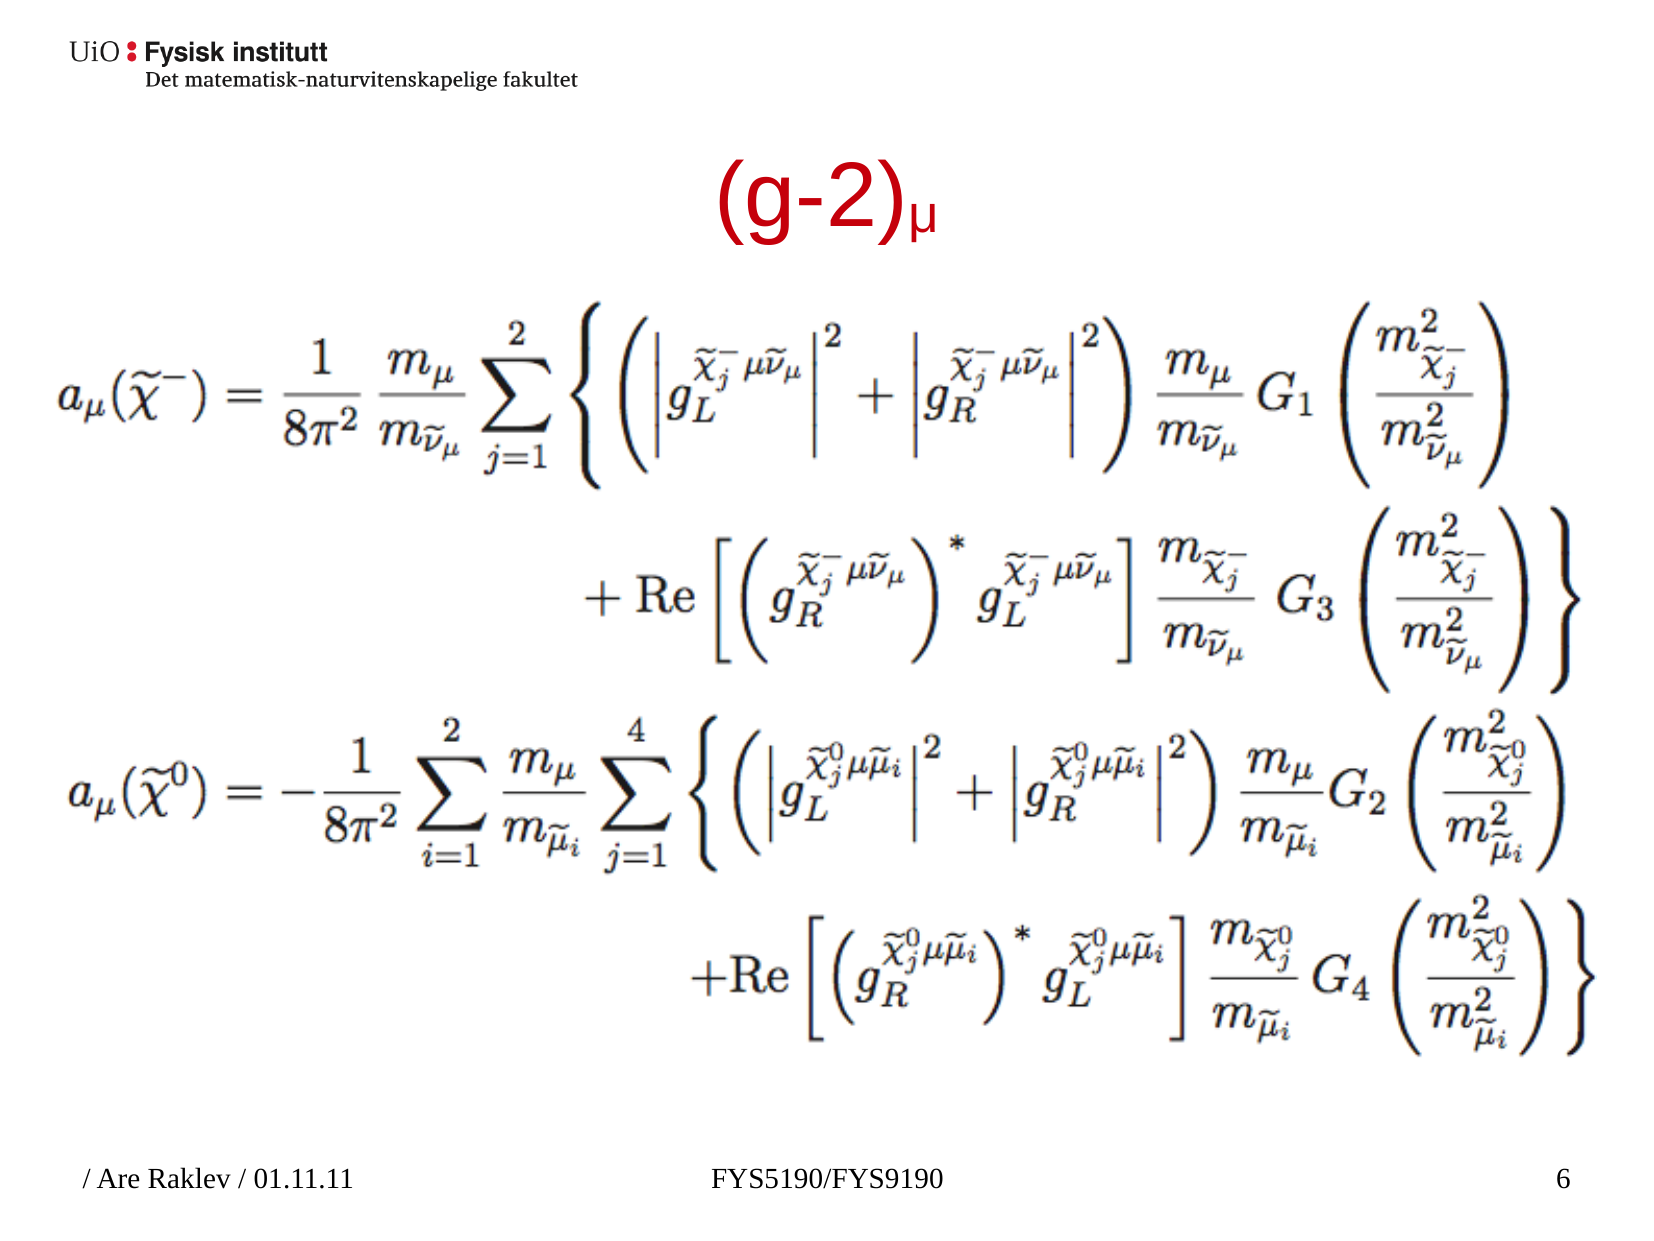

# (g-2)μ
/ Are Raklev / 01.11.11
FYS5190/FYS9190
6